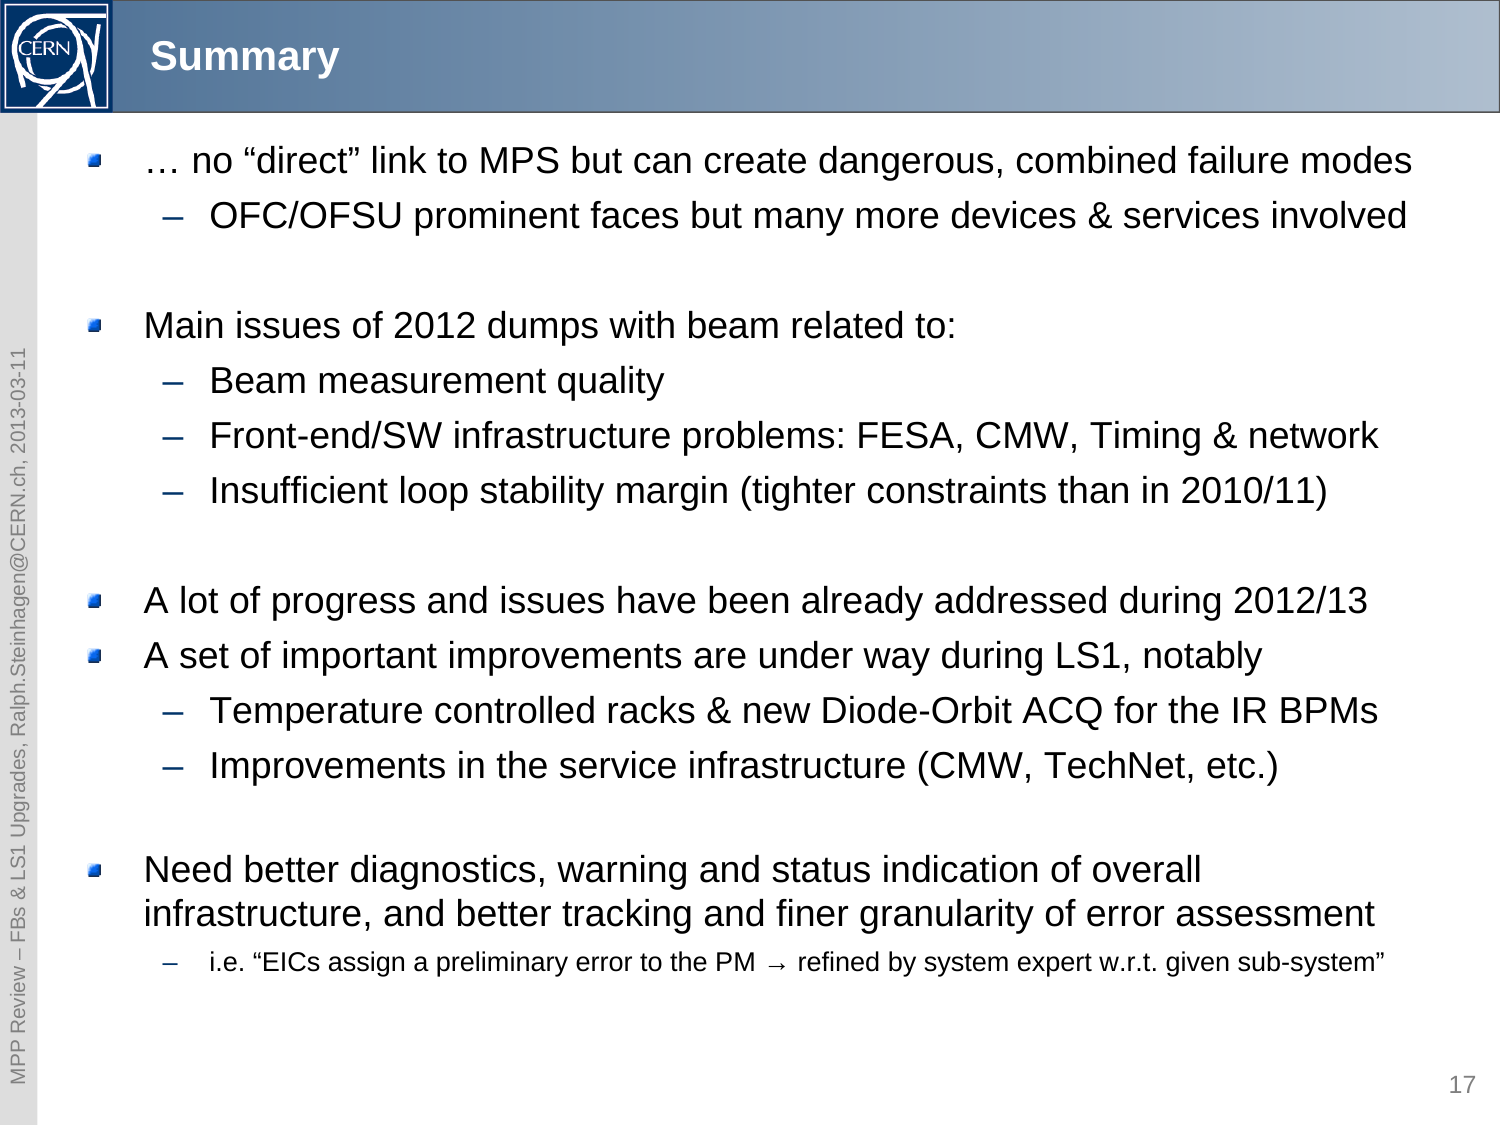

# Summary
… no “direct” link to MPS but can create dangerous, combined failure modes
OFC/OFSU prominent faces but many more devices & services involved
Main issues of 2012 dumps with beam related to:
Beam measurement quality
Front-end/SW infrastructure problems: FESA, CMW, Timing & network
Insufficient loop stability margin (tighter constraints than in 2010/11)
A lot of progress and issues have been already addressed during 2012/13
A set of important improvements are under way during LS1, notably
Temperature controlled racks & new Diode-Orbit ACQ for the IR BPMs
Improvements in the service infrastructure (CMW, TechNet, etc.)
Need better diagnostics, warning and status indication of overall infrastructure, and better tracking and finer granularity of error assessment
i.e. “EICs assign a preliminary error to the PM → refined by system expert w.r.t. given sub-system”